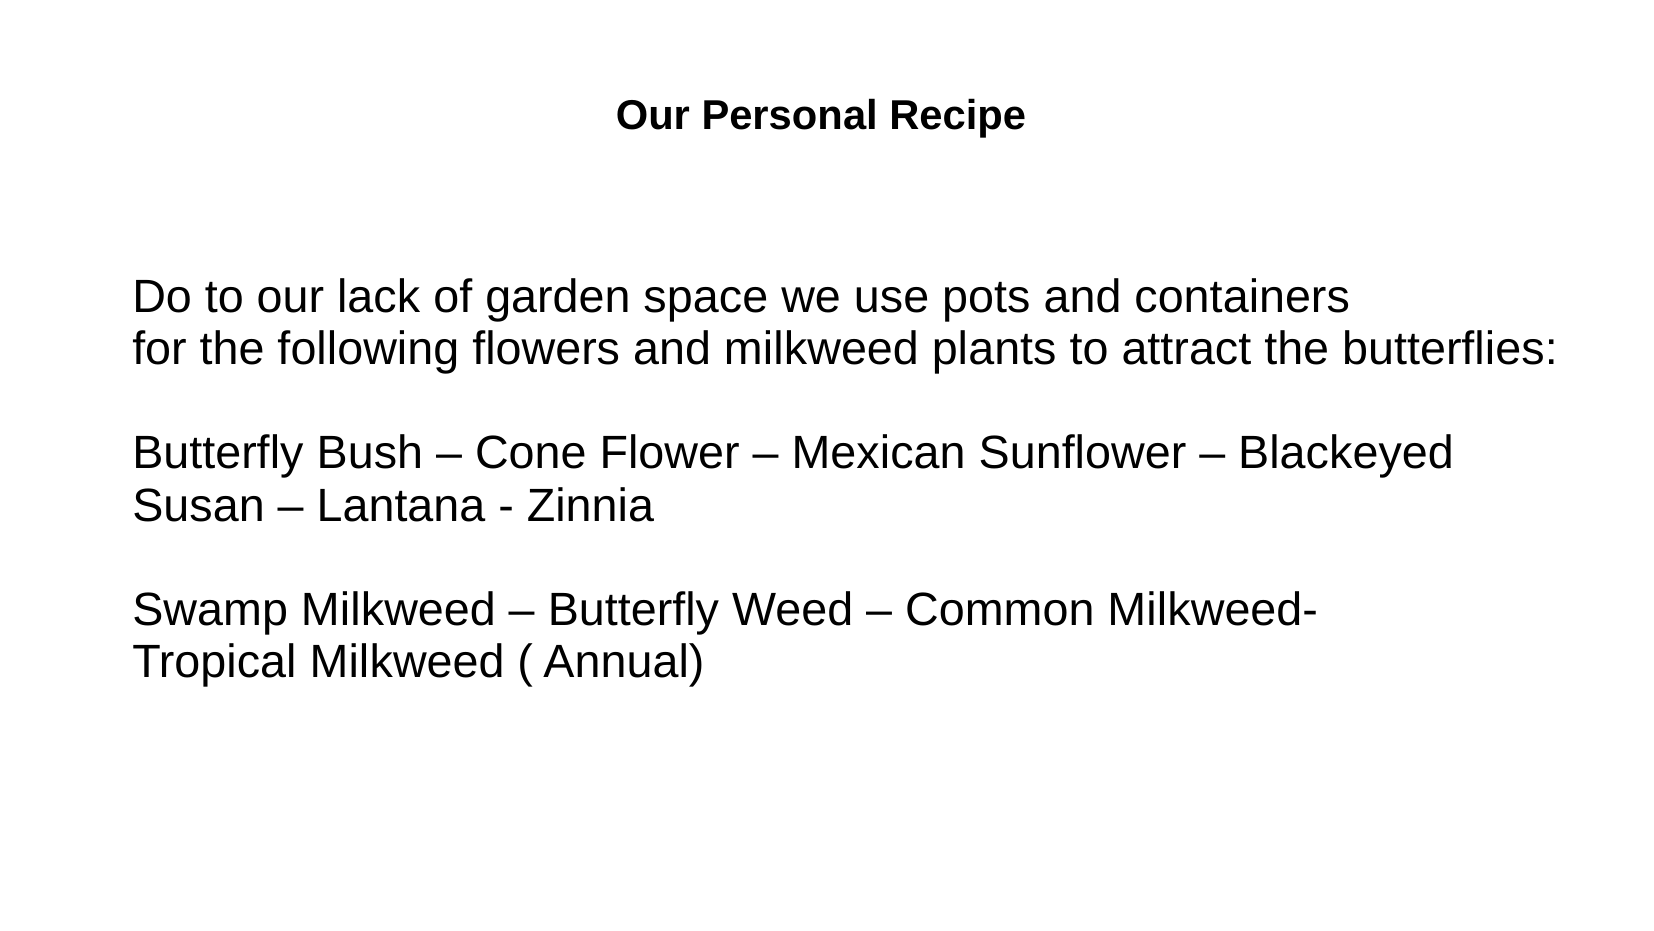

# Our Personal Recipe
Do to our lack of garden space we use pots and containers
for the following flowers and milkweed plants to attract the butterflies:
Butterfly Bush – Cone Flower – Mexican Sunflower – Blackeyed Susan – Lantana - Zinnia
Swamp Milkweed – Butterfly Weed – Common Milkweed-
Tropical Milkweed ( Annual)